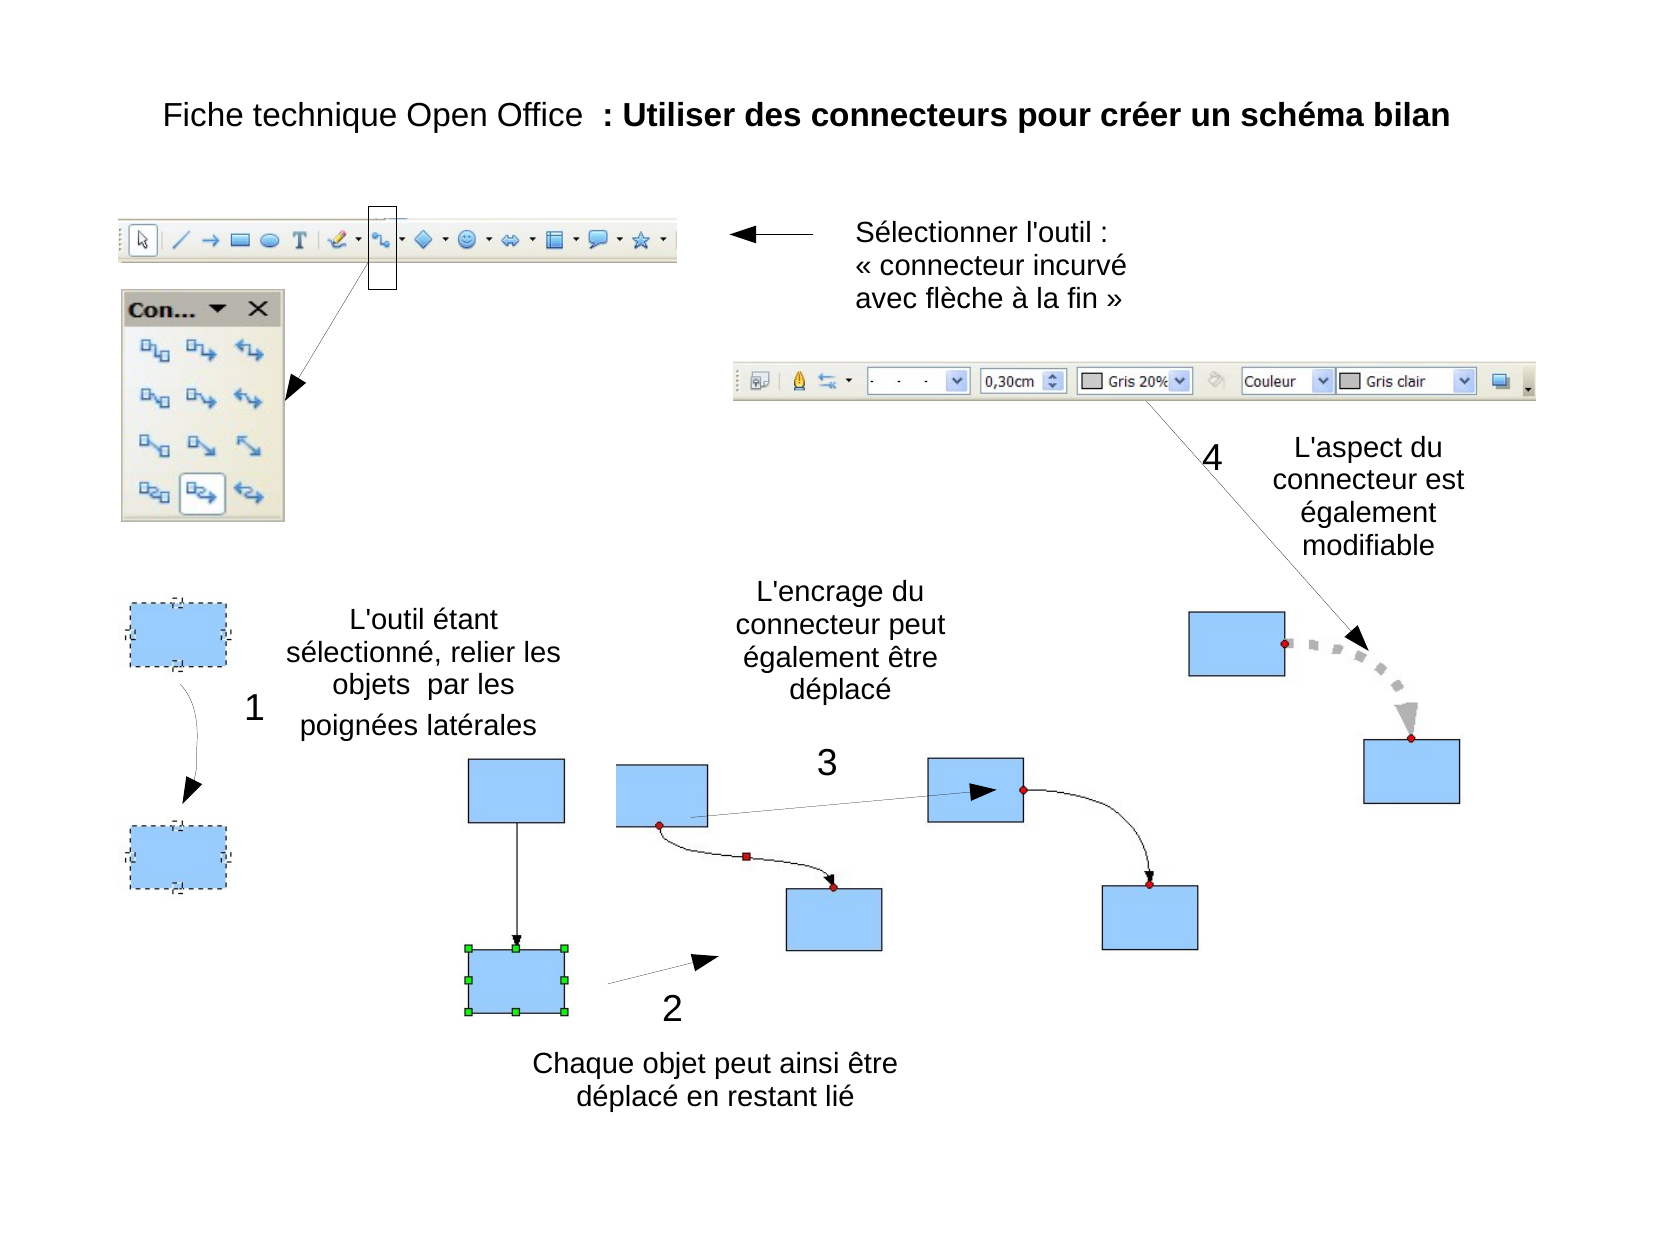

Fiche technique Open Office : Utiliser des connecteurs pour créer un schéma bilan
Sélectionner l'outil :  « connecteur incurvé avec flèche à la fin »
L'aspect du connecteur est également modifiable
4
L'encrage du connecteur peut également être déplacé
L'outil étant sélectionné, relier les objets par les poignées latérales
1
3
2
Chaque objet peut ainsi être déplacé en restant lié